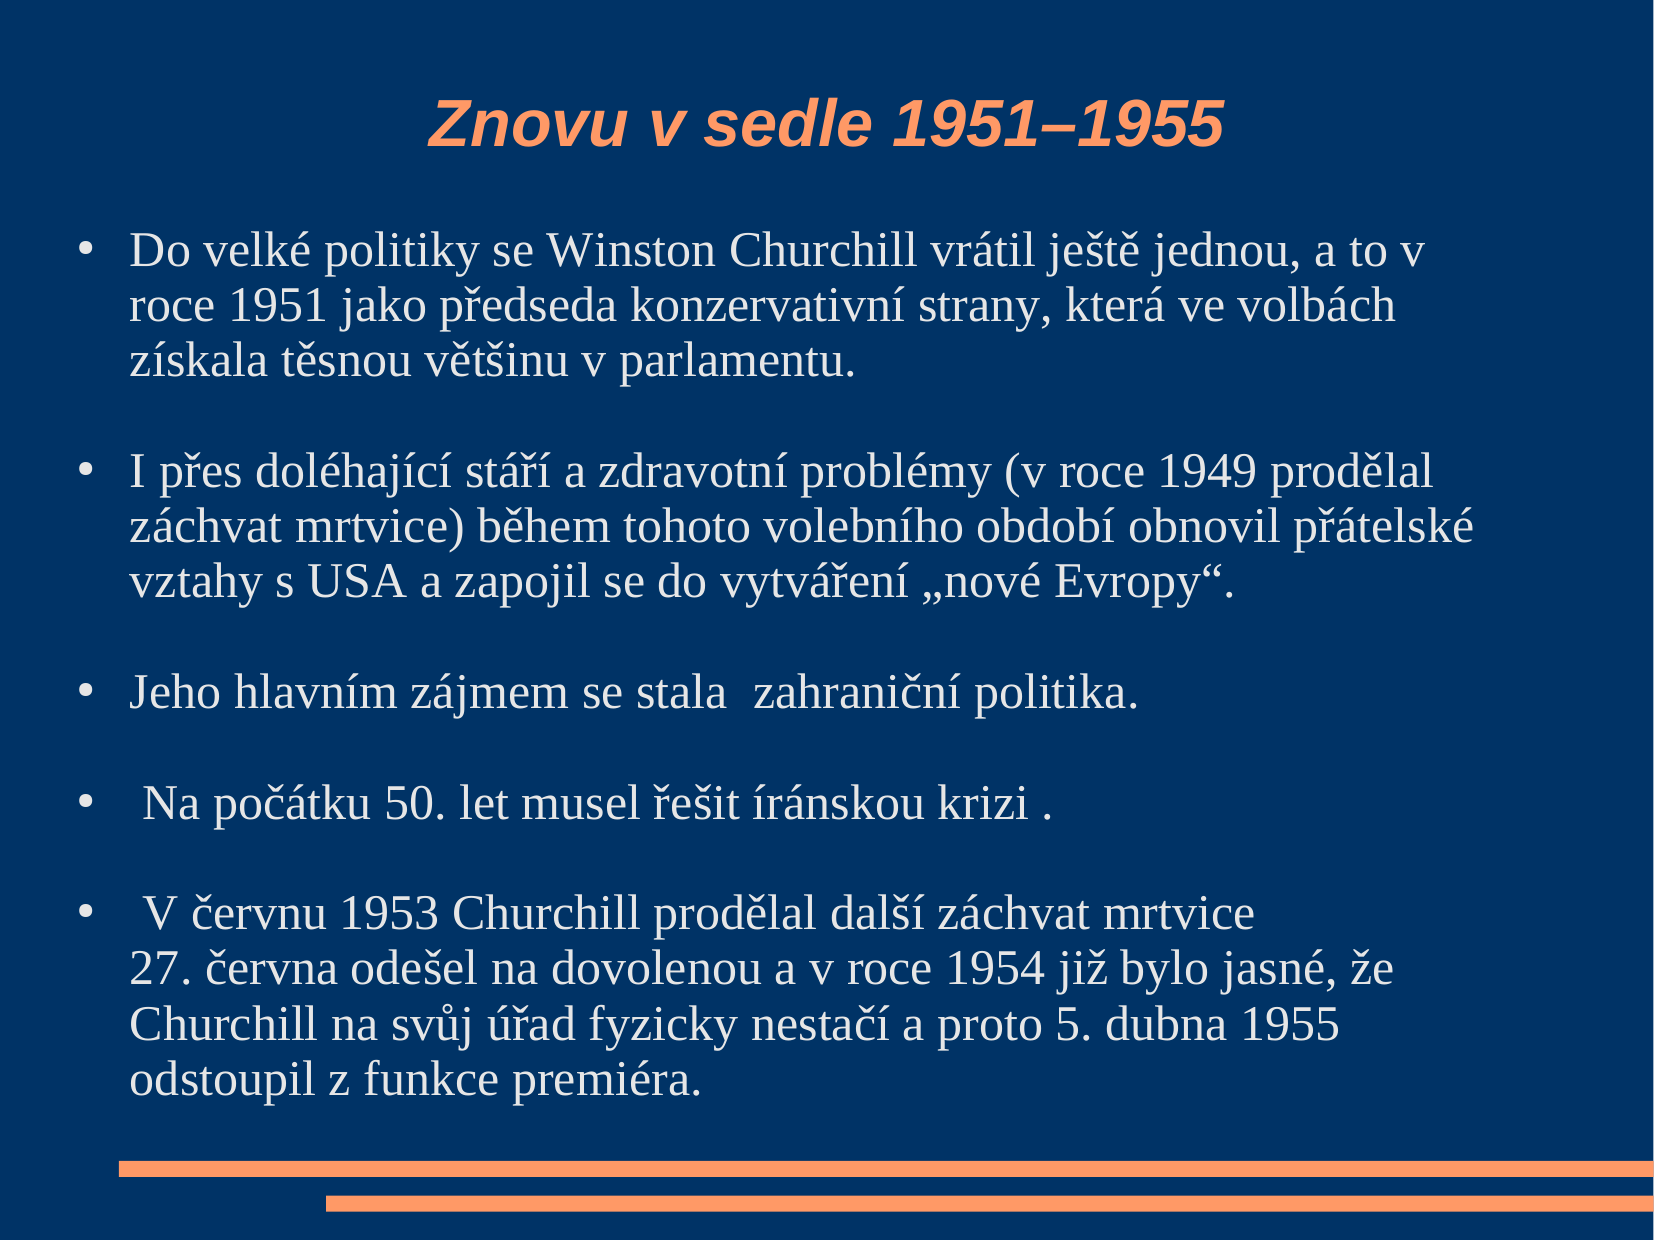

Znovu v sedle 1951–1955
# Do velké politiky se Winston Churchill vrátil ještě jednou, a to v roce 1951 jako předseda konzervativní strany, která ve volbách získala těsnou většinu v parlamentu.
I přes doléhající stáří a zdravotní problémy (v roce 1949 prodělal záchvat mrtvice) během tohoto volebního období obnovil přátelské vztahy s USA a zapojil se do vytváření „nové Evropy“.
Jeho hlavním zájmem se stala zahraniční politika.
 Na počátku 50. let musel řešit íránskou krizi .
 V červnu 1953 Churchill prodělal další záchvat mrtvice
27. června odešel na dovolenou a v roce 1954 již bylo jasné, že Churchill na svůj úřad fyzicky nestačí a proto 5. dubna 1955 odstoupil z funkce premiéra.